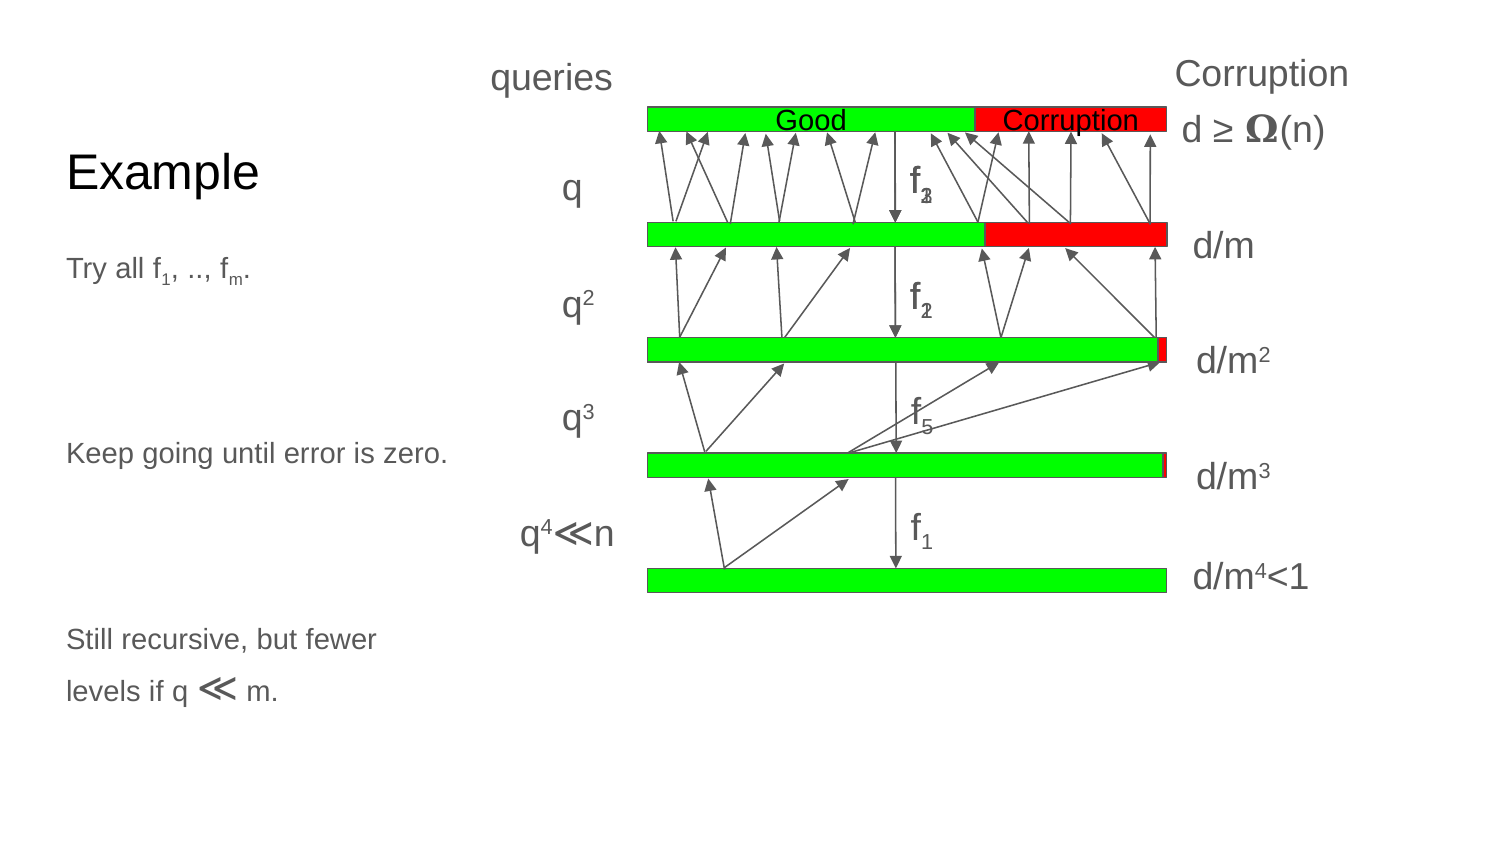

Corruption
queries
d ≥ 𝛀(n)
# Example
Good
Corruption
f1
f2
f3
q
d/m
Try all f1, .., fm.
f2
f1
q2
d/m2
f5
q3
Keep going until error is zero.
d/m3
f1
q4≪n
d/m4<1
Still recursive, but fewer levels if q ≪ m.